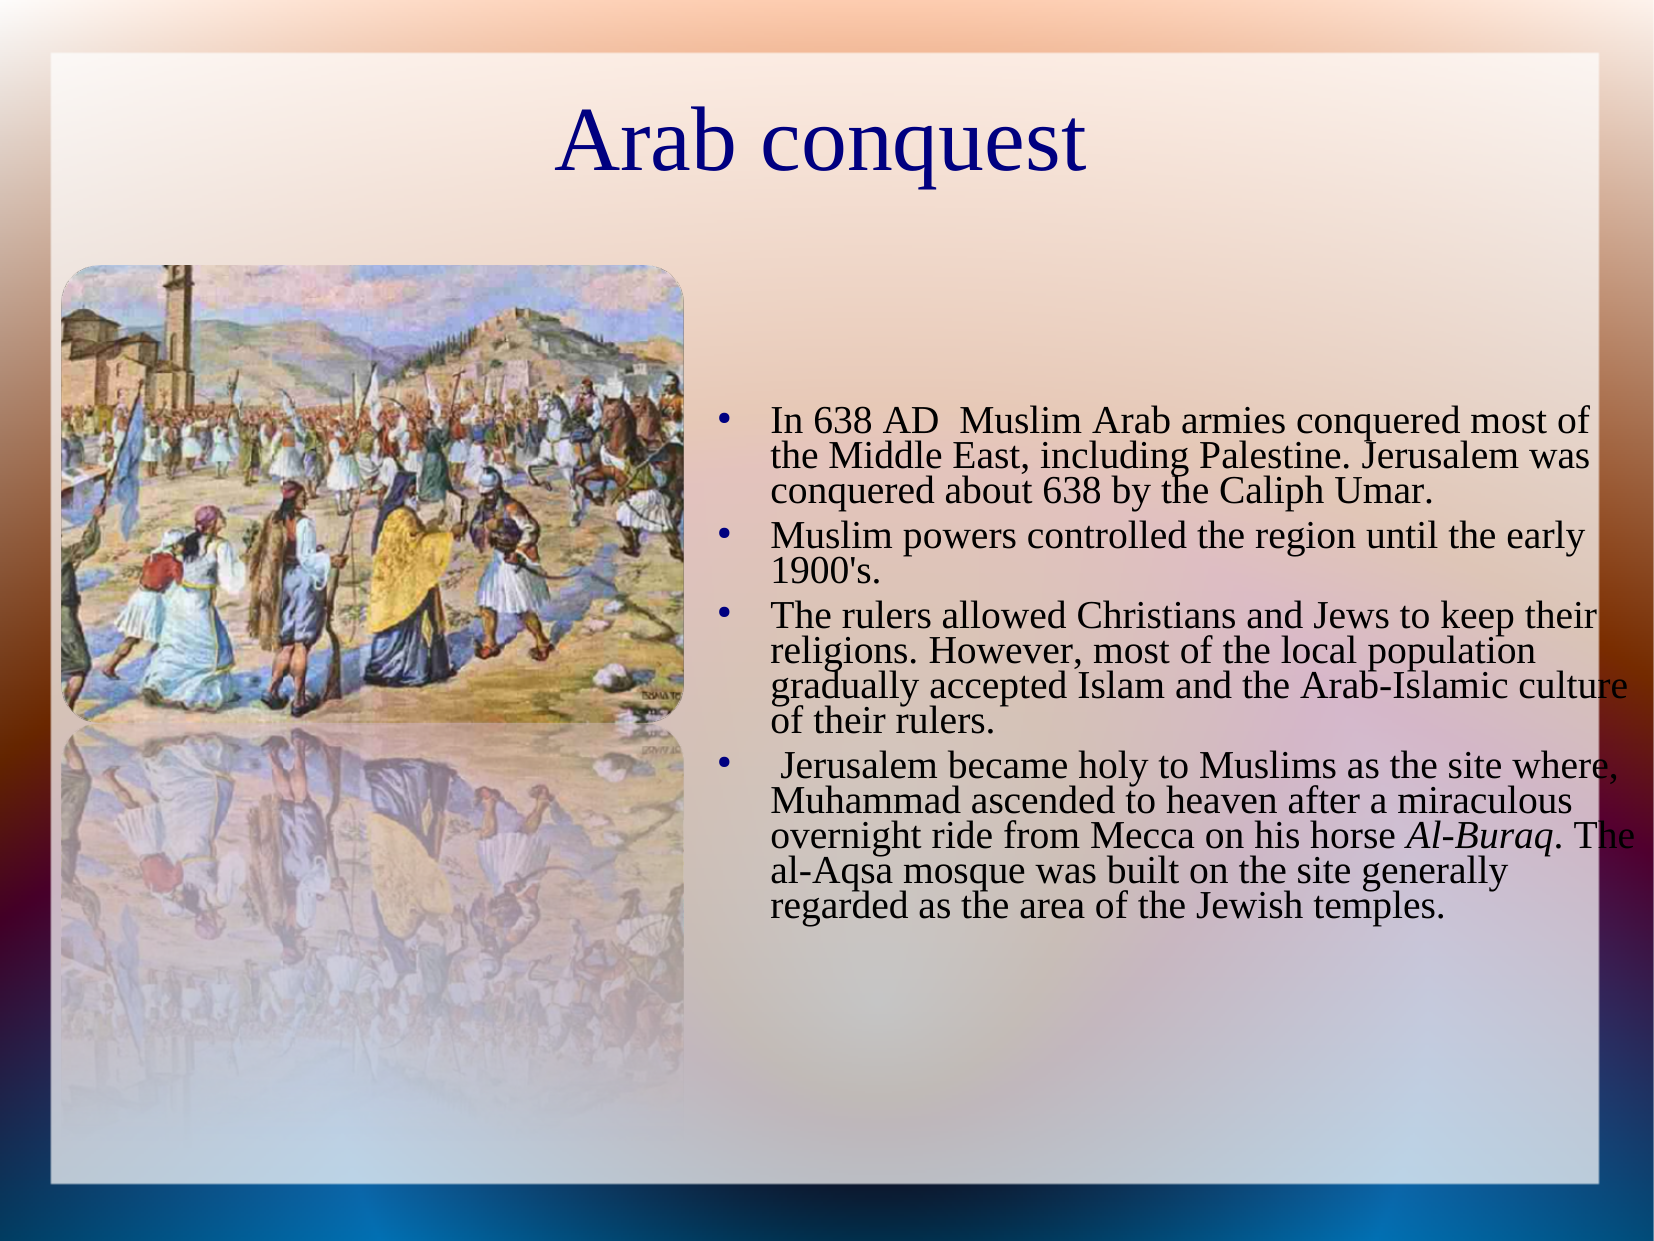

Arab conquest
# In 638 AD  Muslim Arab armies conquered most of the Middle East, including Palestine. Jerusalem was conquered about 638 by the Caliph Umar.
Muslim powers controlled the region until the early 1900's.
The rulers allowed Christians and Jews to keep their religions. However, most of the local population gradually accepted Islam and the Arab-Islamic culture of their rulers.
 Jerusalem became holy to Muslims as the site where, Muhammad ascended to heaven after a miraculous overnight ride from Mecca on his horse Al-Buraq. The al-Aqsa mosque was built on the site generally regarded as the area of the Jewish temples.